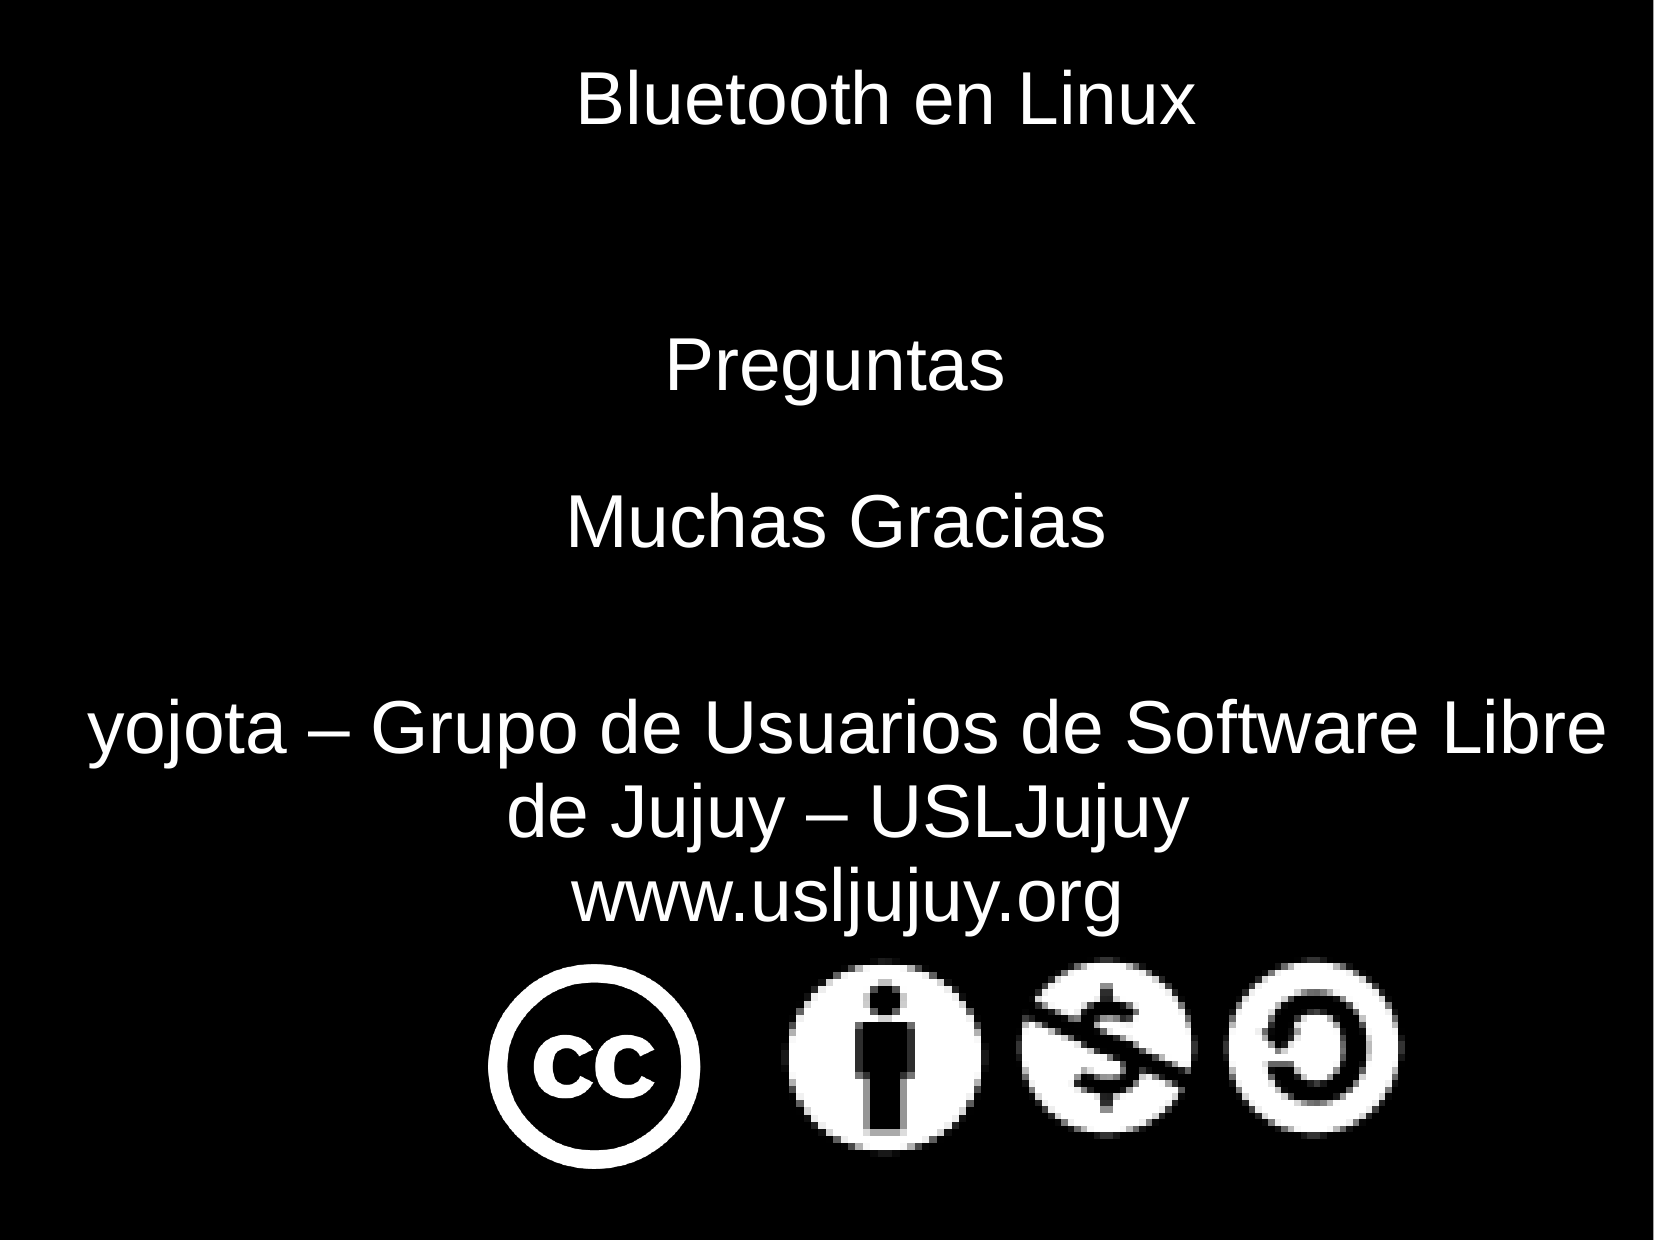

Bluetooth en Linux
Preguntas
Muchas Gracias
yojota – Grupo de Usuarios de Software Libre
de Jujuy – USLJujuy
www.usljujuy.org